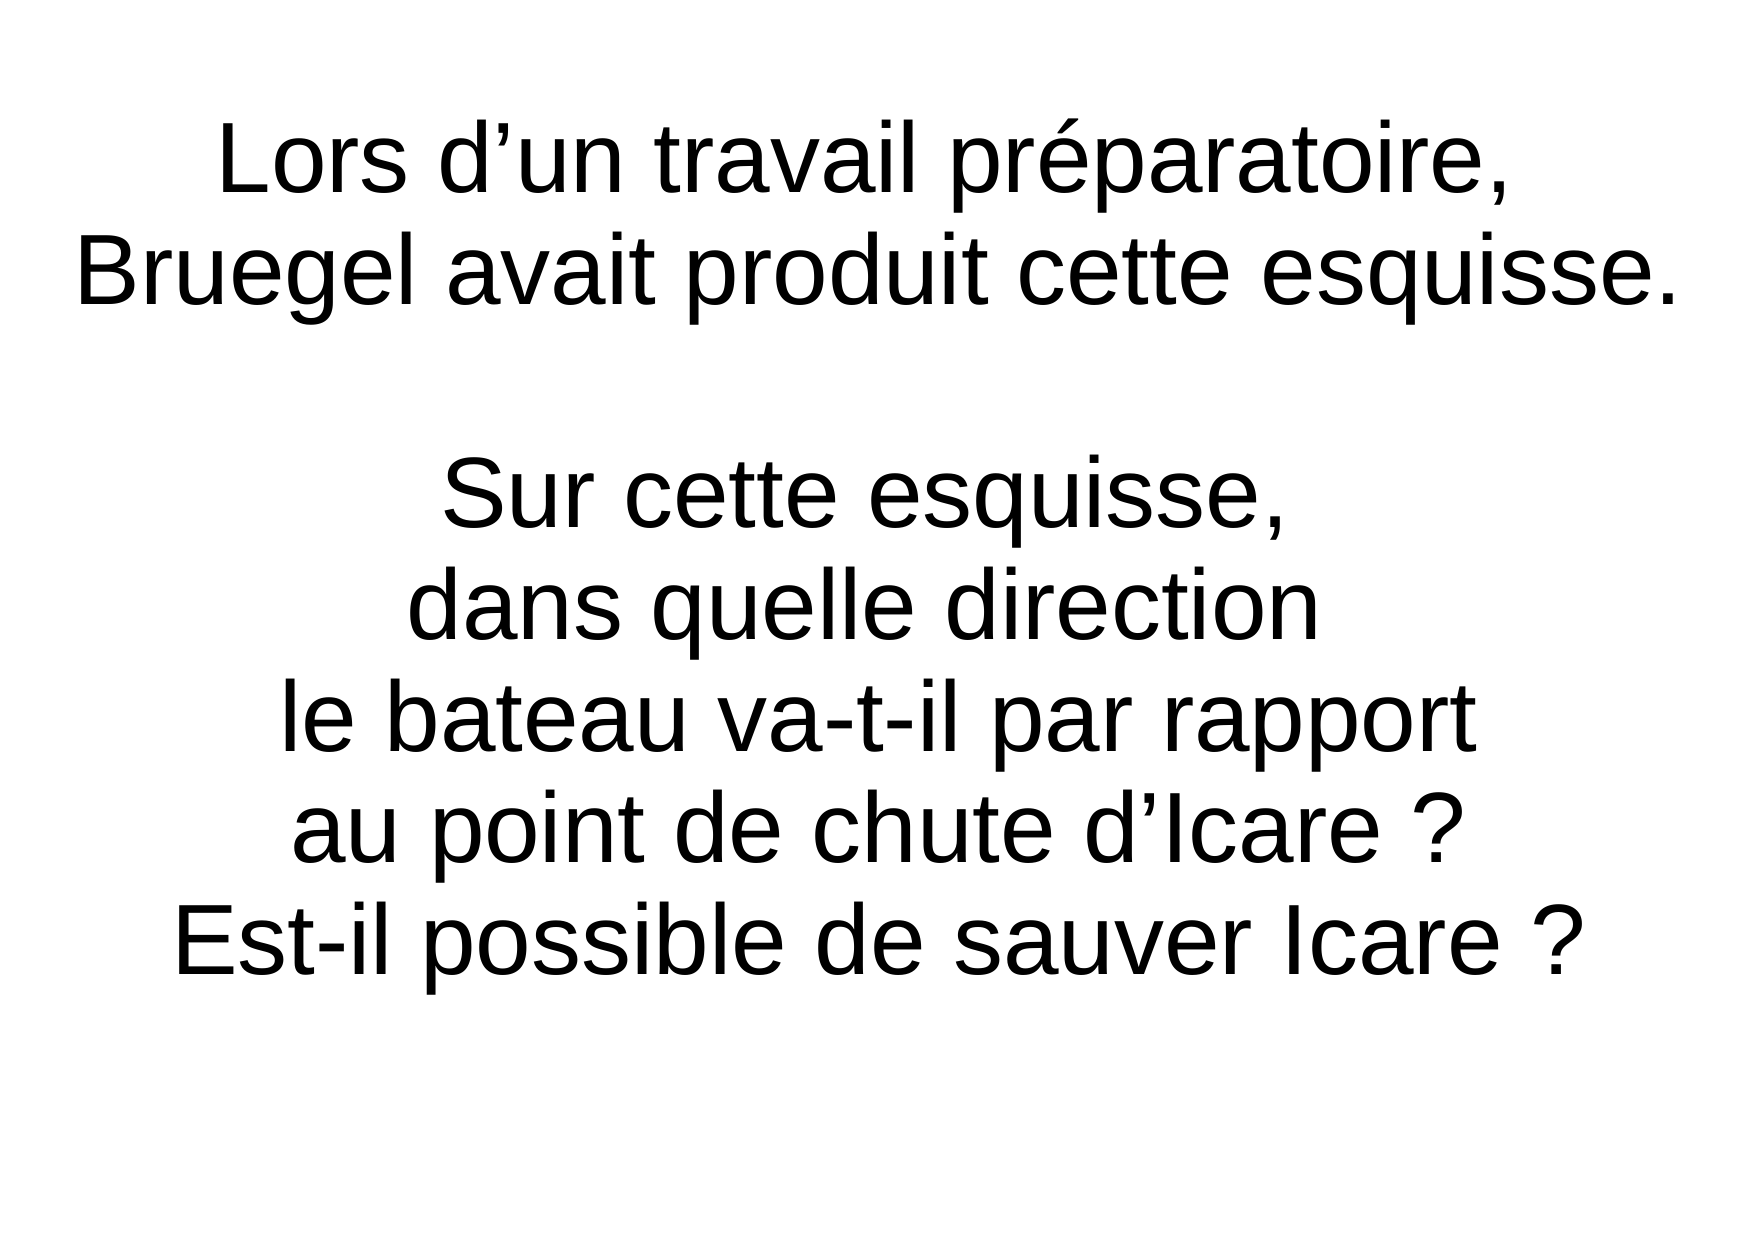

Lors d’un travail préparatoire,
Bruegel avait produit cette esquisse.
Sur cette esquisse,
dans quelle direction
le bateau va-t-il par rapport
au point de chute d’Icare ?
Est-il possible de sauver Icare ?